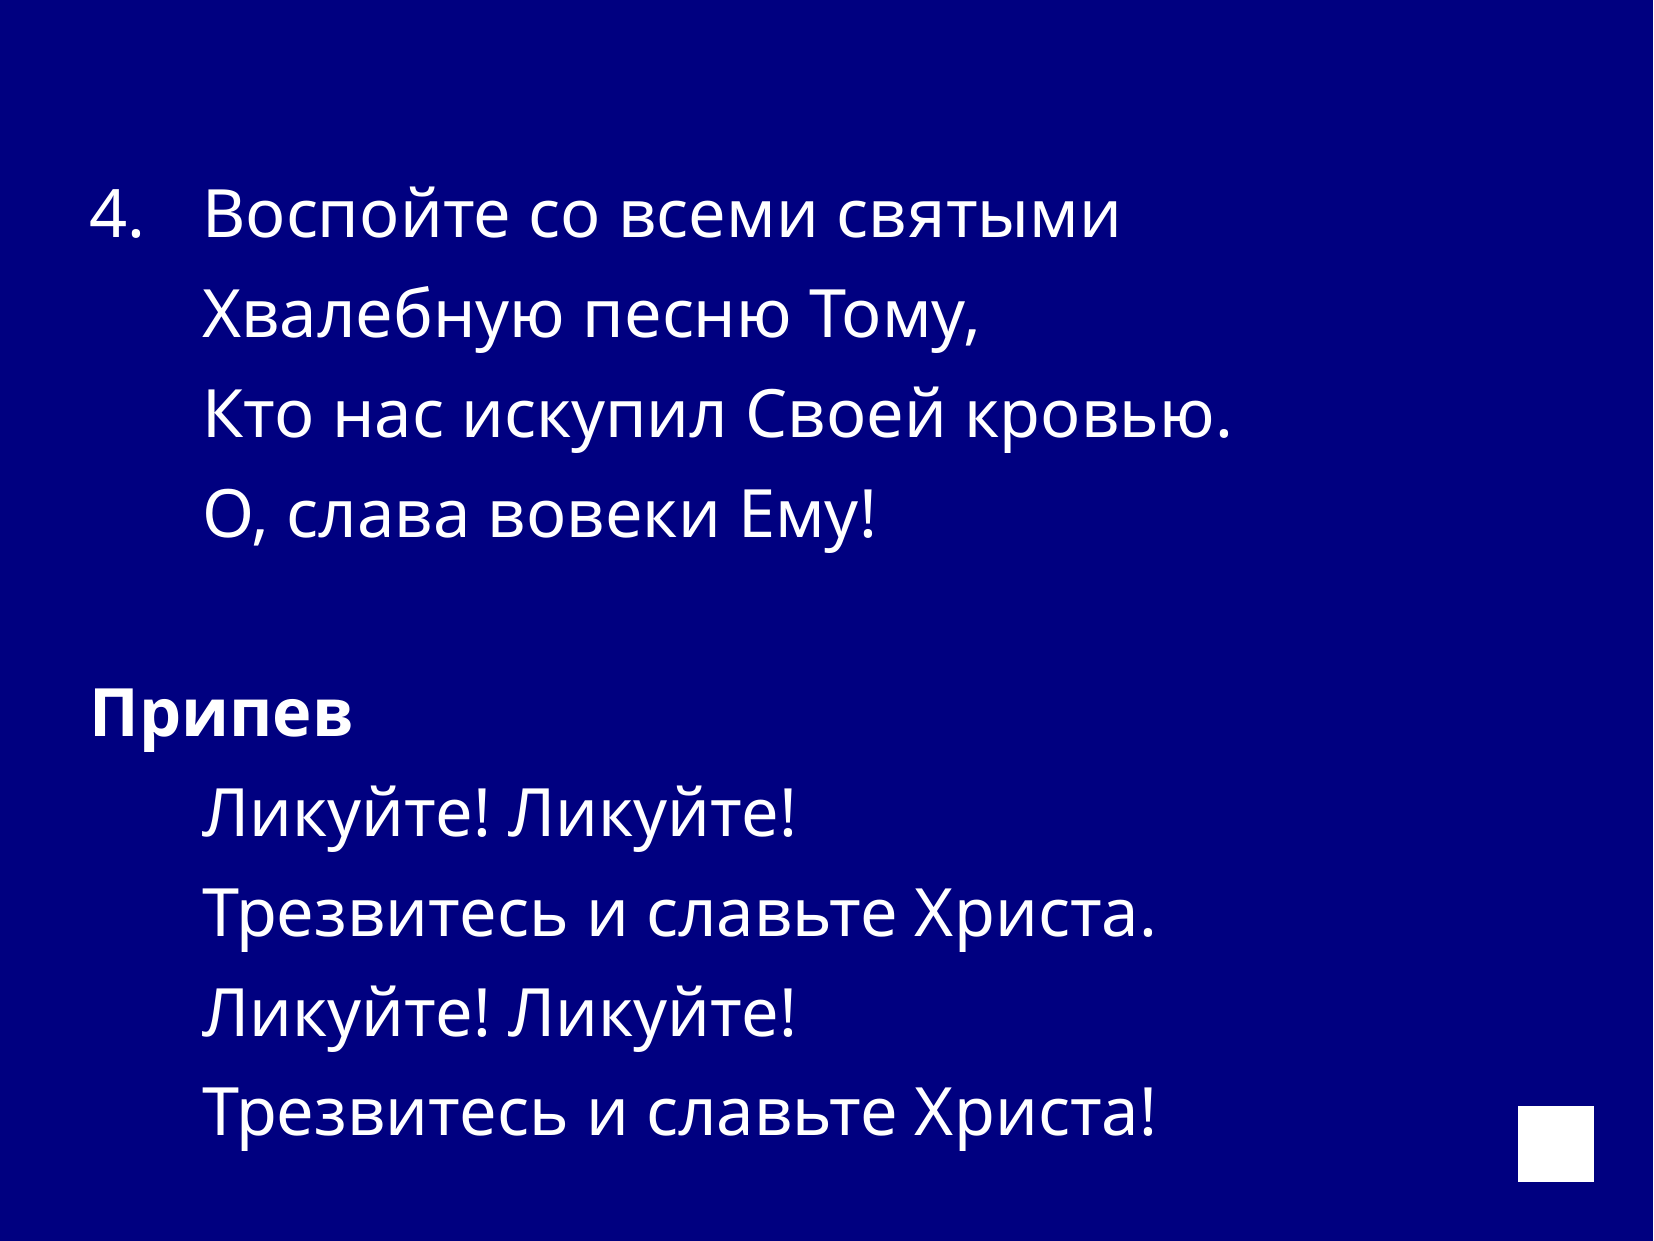

4.	Воспойте со всеми святыми
	Хвалебную песню Тому,
	Кто нас искупил Своей кровью.
	О, слава вовеки Ему!
Припев
	Ликуйте! Ликуйте!
	Трезвитесь и славьте Христа.
	Ликуйте! Ликуйте!
	Трезвитесь и славьте Христа!